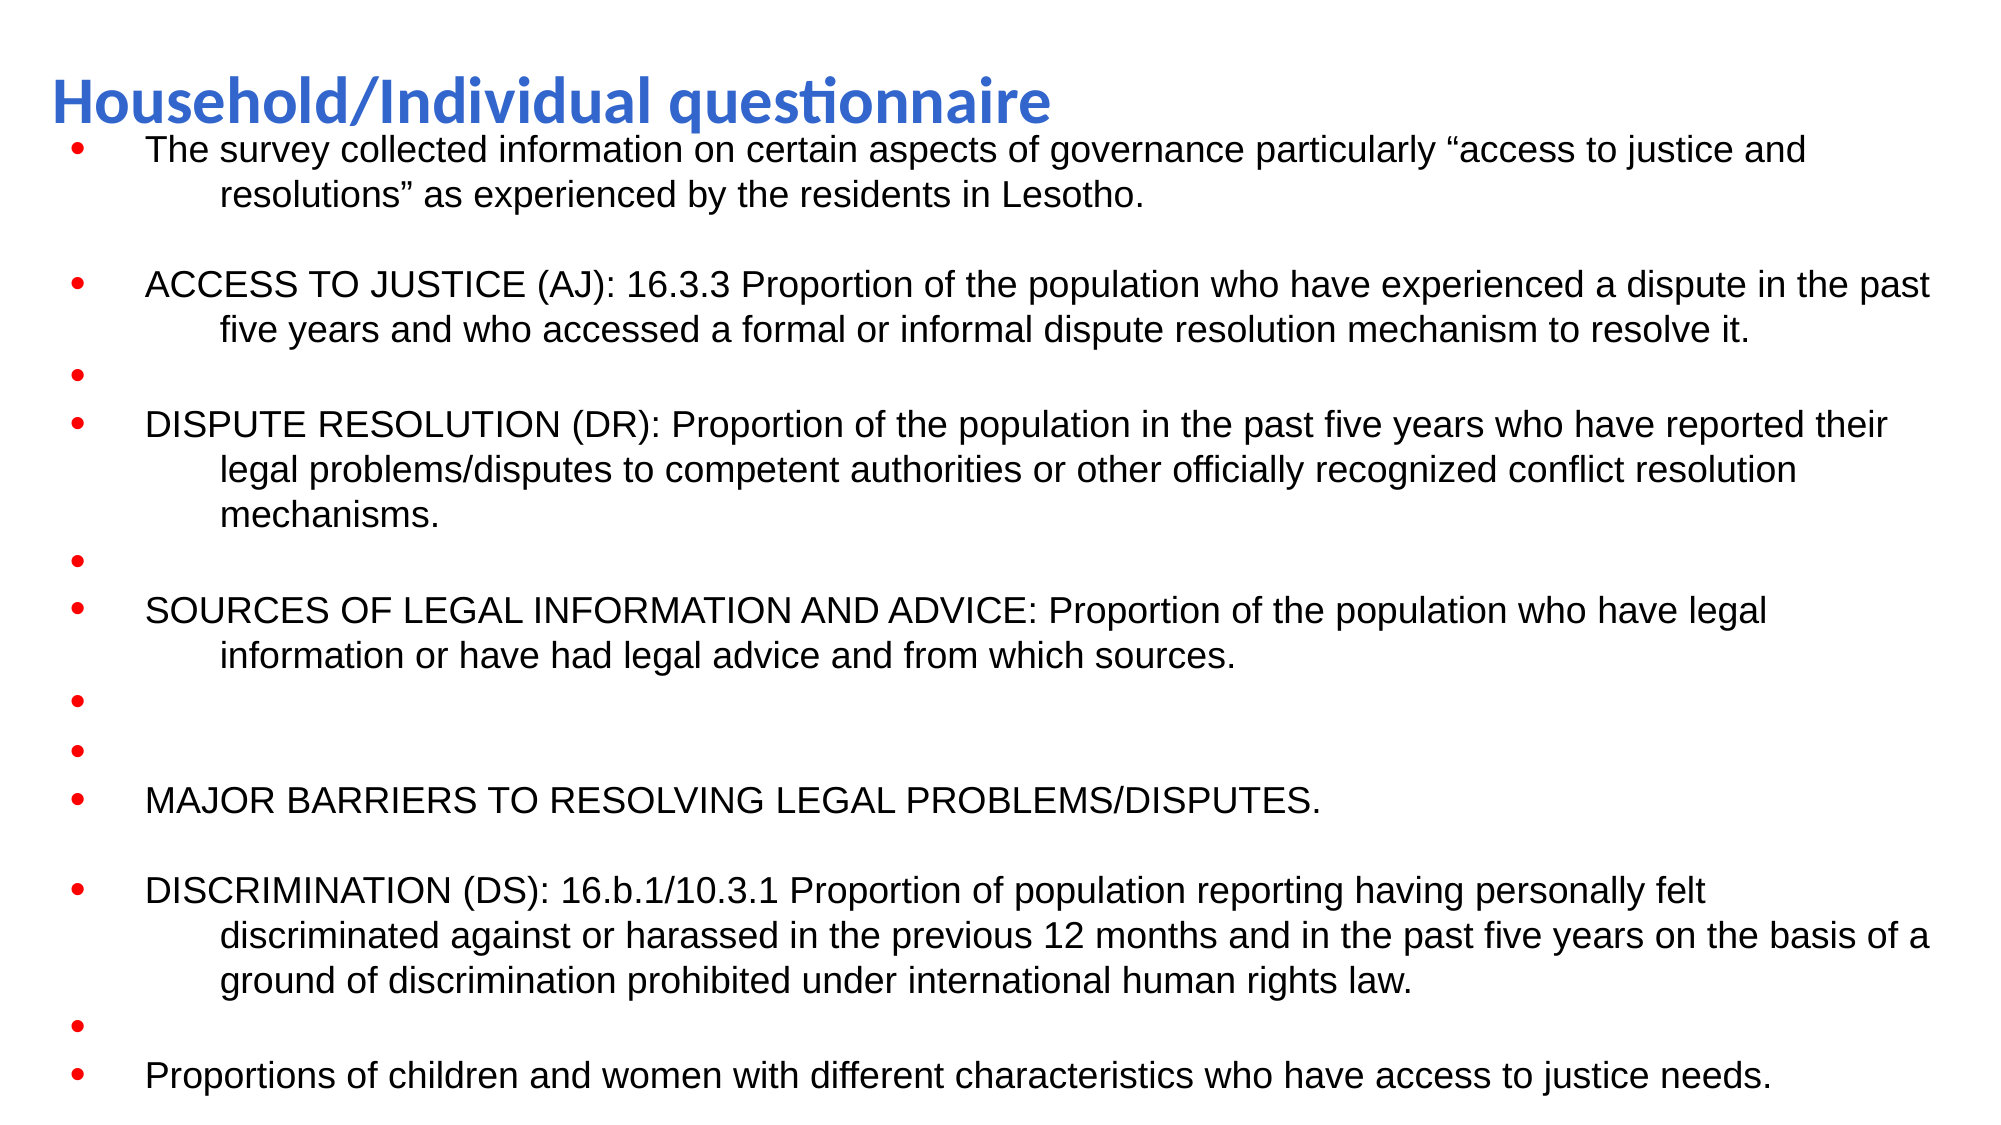

# Household/Individual questionnaire
The survey collected information on certain aspects of governance particularly “access to justice and resolutions” as experienced by the residents in Lesotho.
ACCESS TO JUSTICE (AJ): 16.3.3 Proportion of the population who have experienced a dispute in the past five years and who accessed a formal or informal dispute resolution mechanism to resolve it.
DISPUTE RESOLUTION (DR): Proportion of the population in the past five years who have reported their legal problems/disputes to competent authorities or other officially recognized conflict resolution mechanisms.
SOURCES OF LEGAL INFORMATION AND ADVICE: Proportion of the population who have legal information or have had legal advice and from which sources.
MAJOR BARRIERS TO RESOLVING LEGAL PROBLEMS/DISPUTES.
DISCRIMINATION (DS): 16.b.1/10.3.1 Proportion of population reporting having personally felt discriminated against or harassed in the previous 12 months and in the past five years on the basis of a ground of discrimination prohibited under international human rights law.
Proportions of children and women with different characteristics who have access to justice needs.